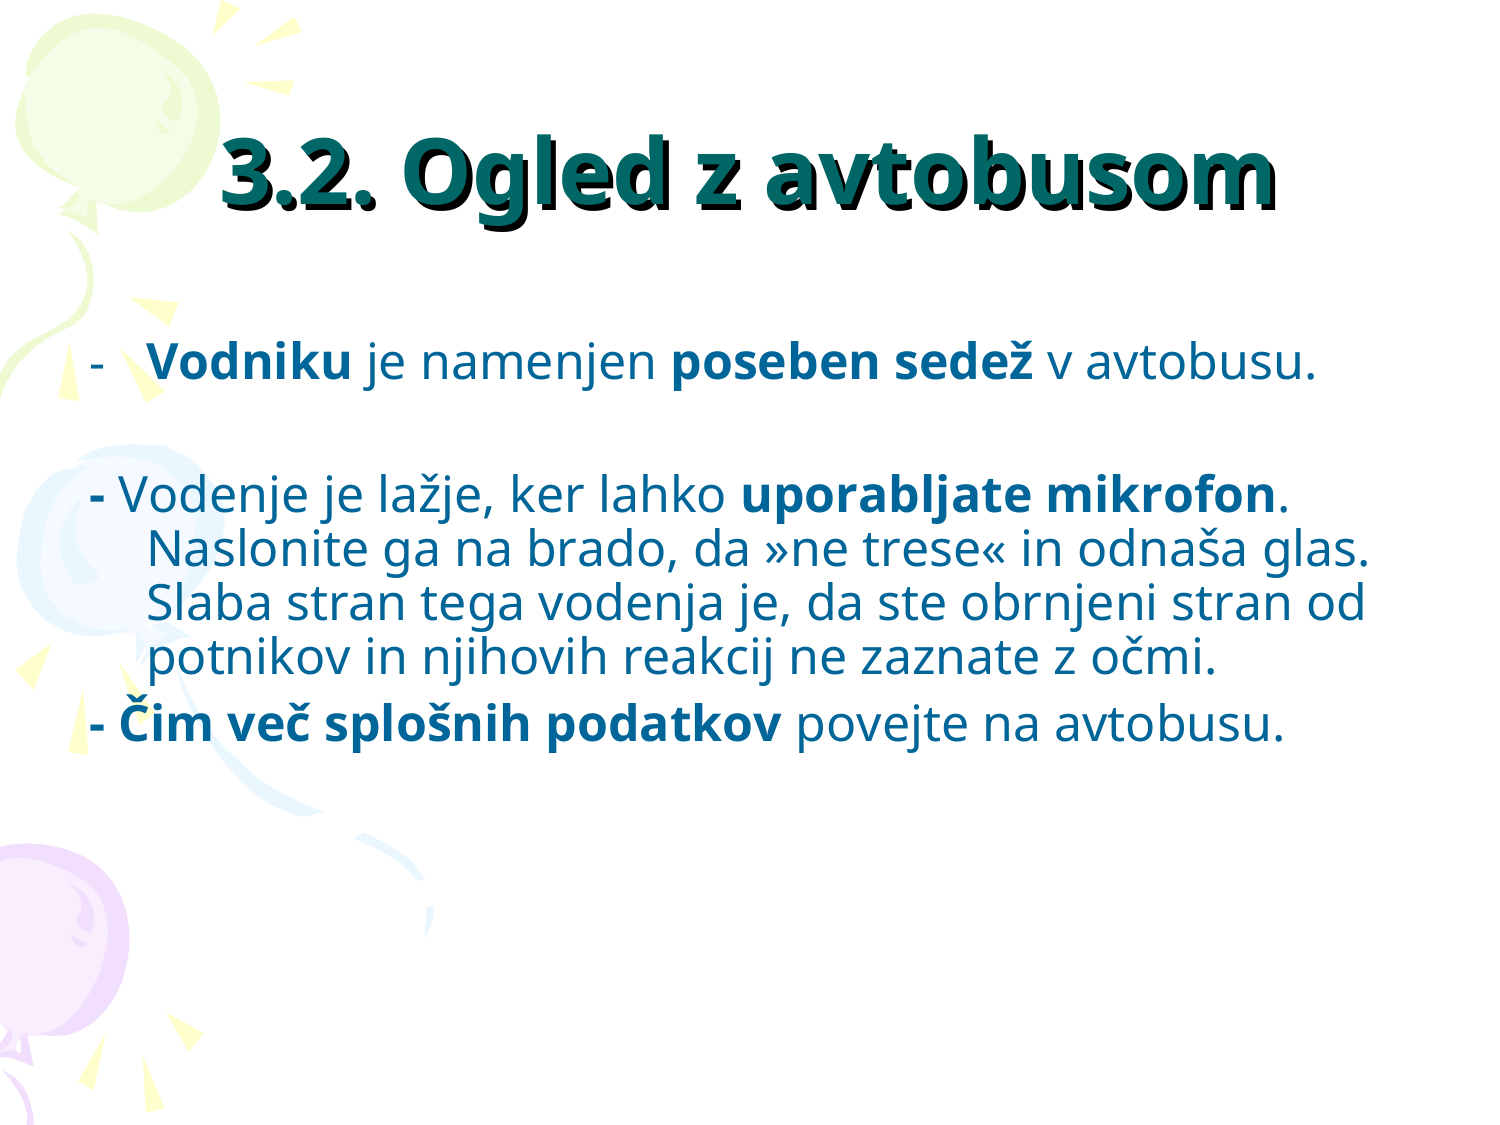

# 3.2. Ogled z avtobusom
Vodniku je namenjen poseben sedež v avtobusu.
- Vodenje je lažje, ker lahko uporabljate mikrofon. Naslonite ga na brado, da »ne trese« in odnaša glas. Slaba stran tega vodenja je, da ste obrnjeni stran od potnikov in njihovih reakcij ne zaznate z očmi.
- Čim več splošnih podatkov povejte na avtobusu.